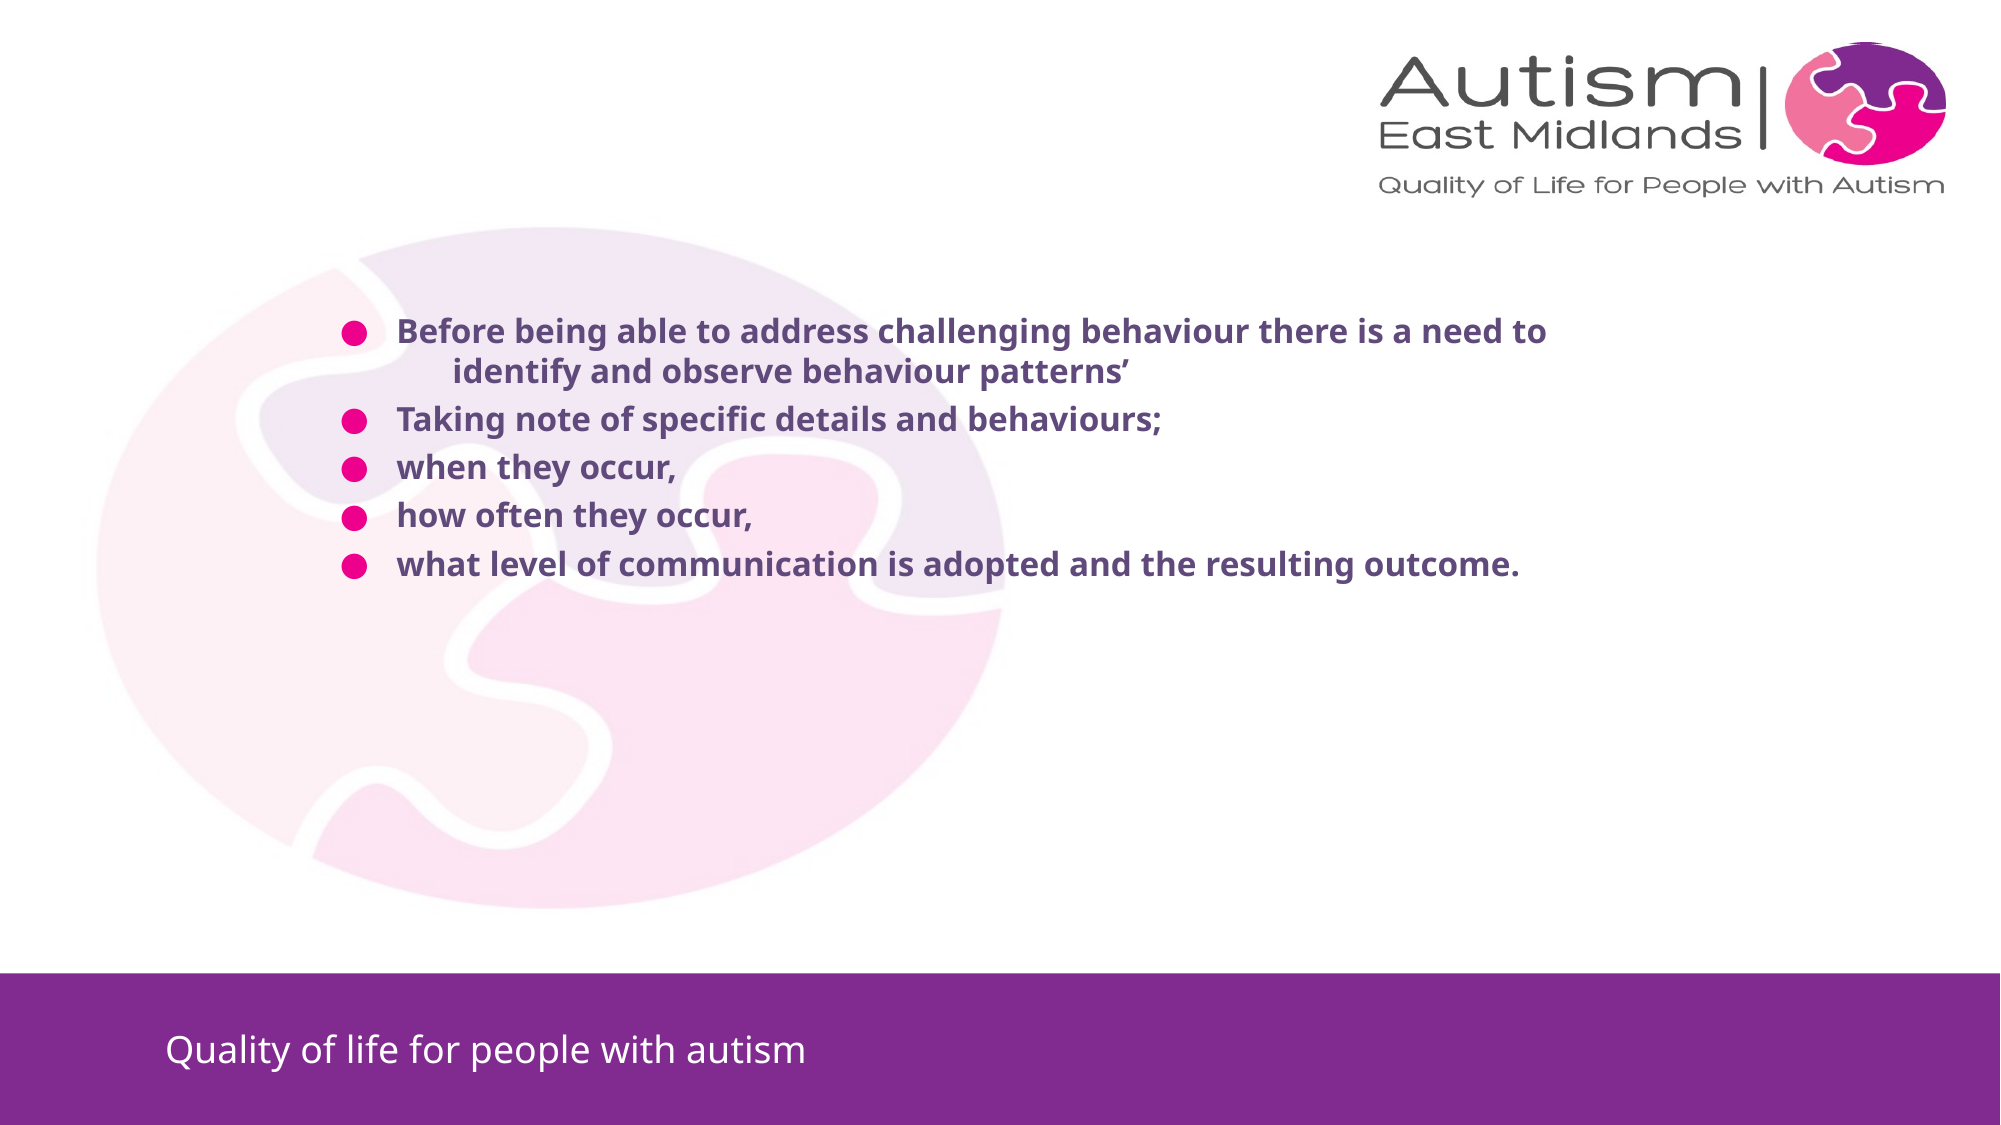

# Before being able to address challenging behaviour there is a need to identify and observe behaviour patterns’
Taking note of specific details and behaviours;
when they occur,
how often they occur,
what level of communication is adopted and the resulting outcome.